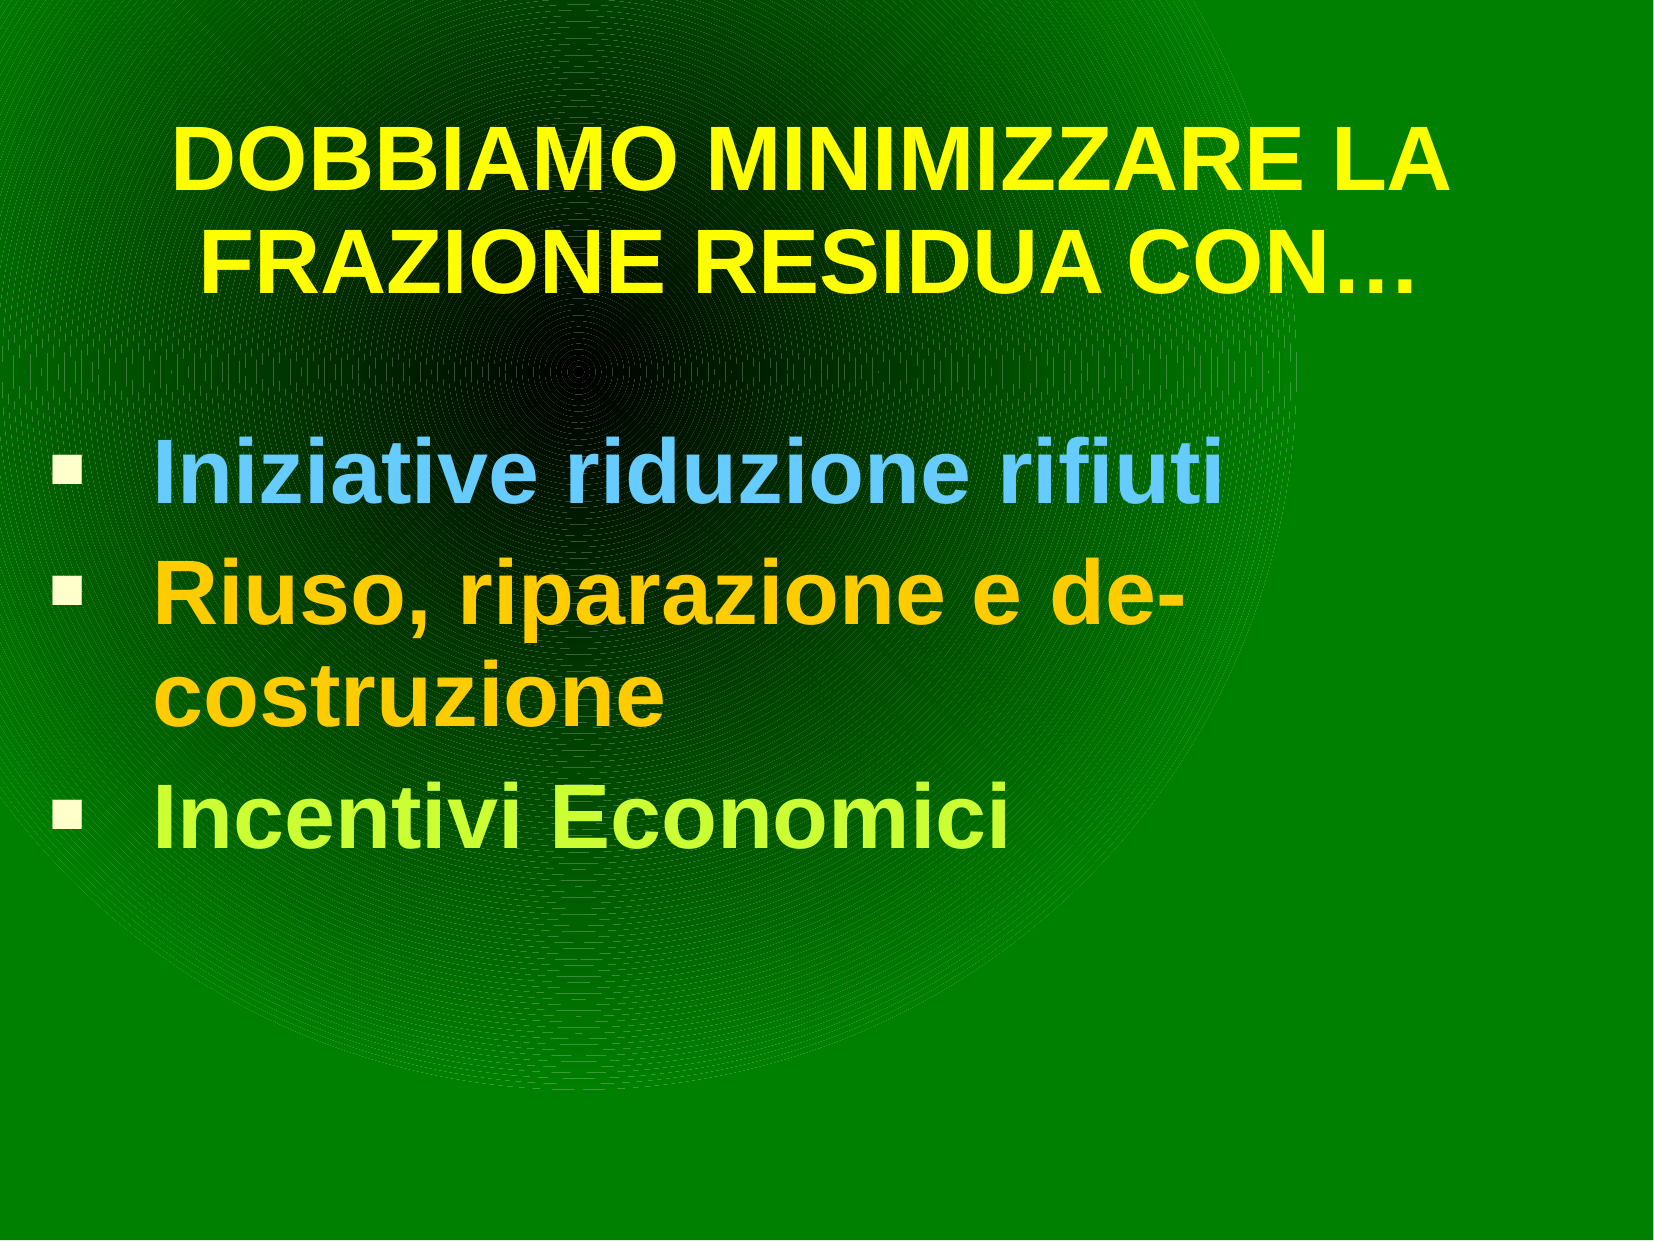

# DOBBIAMO MINIMIZZARE LA FRAZIONE RESIDUA CON…
Iniziative riduzione rifiuti
Riuso, riparazione e de-costruzione
Incentivi Economici